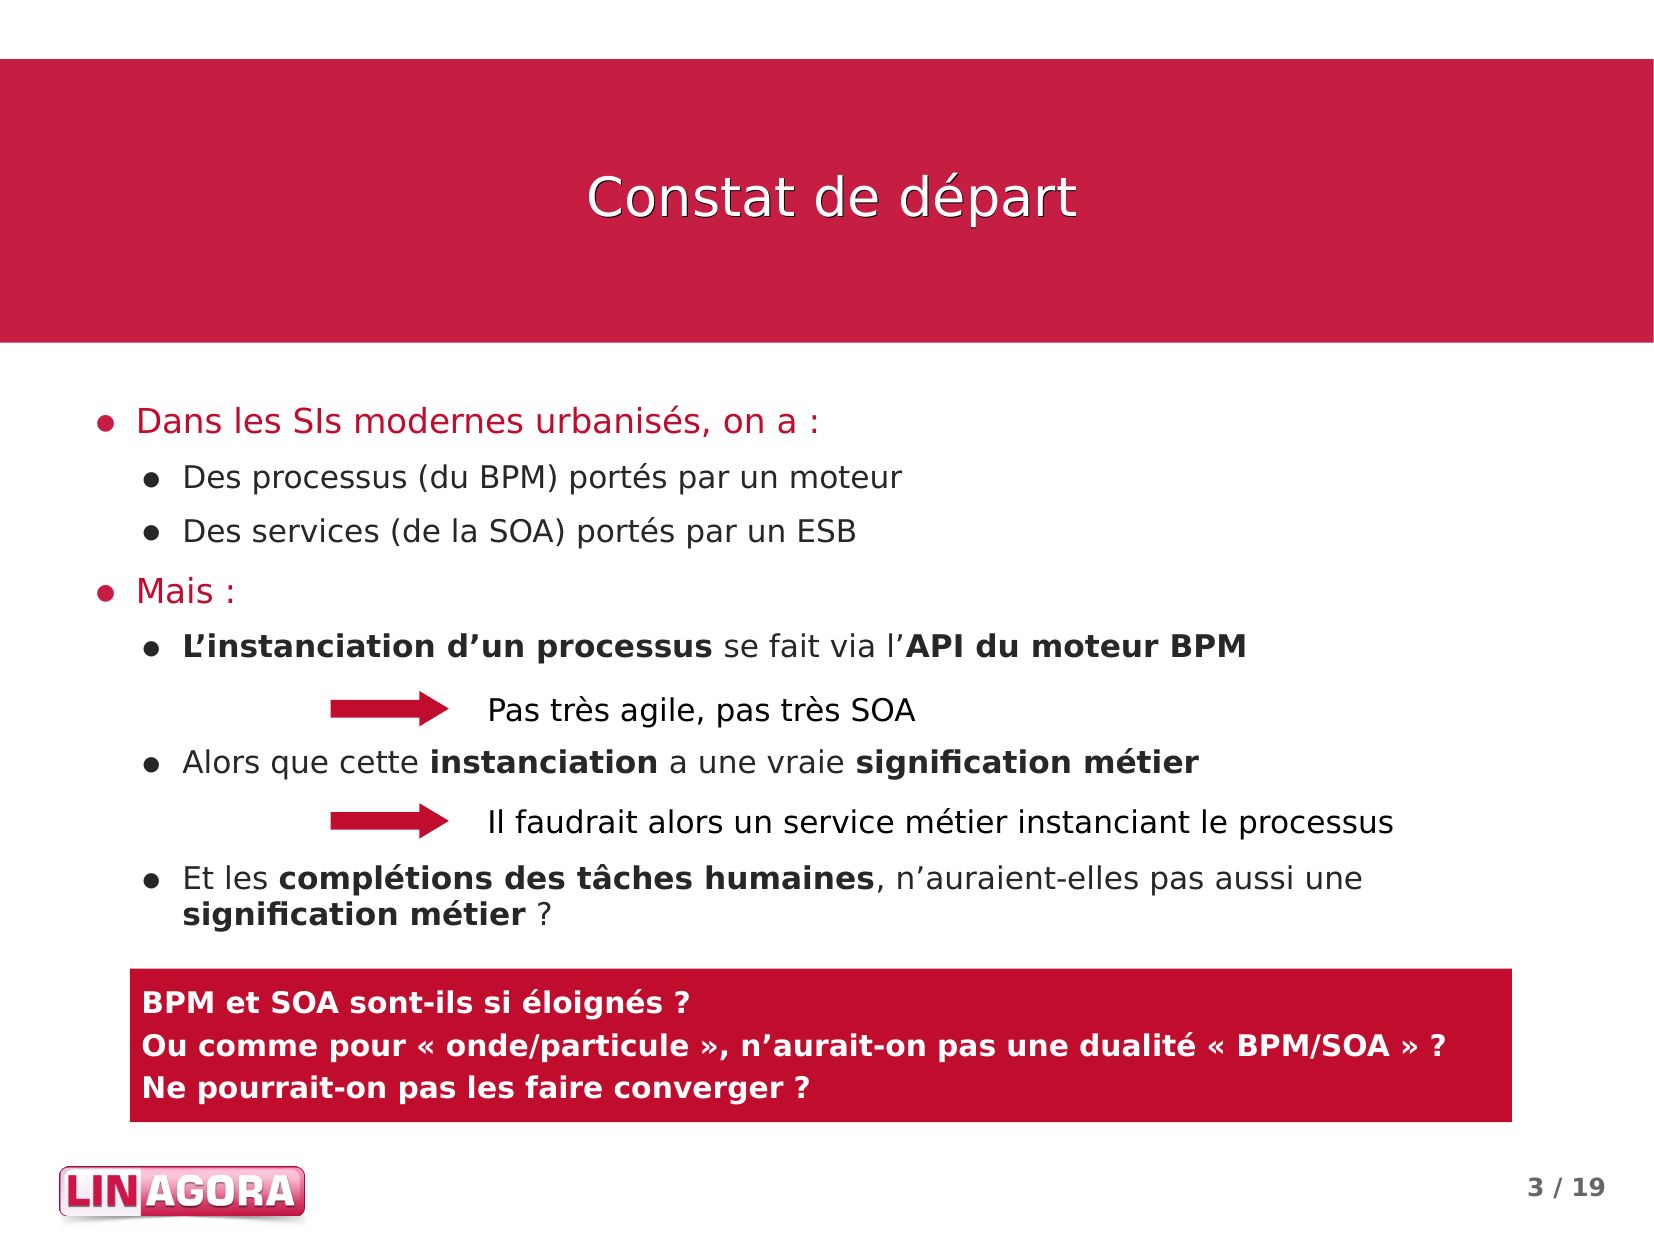

# Constat de départ
Dans les SIs modernes urbanisés, on a :
Des processus (du BPM) portés par un moteur
Des services (de la SOA) portés par un ESB
Mais :
L’instanciation d’un processus se fait via l’API du moteur BPM
Alors que cette instanciation a une vraie signification métier
Et les complétions des tâches humaines, n’auraient-elles pas aussi une signification métier ?
Pas très agile, pas très SOA
Il faudrait alors un service métier instanciant le processus
BPM et SOA sont-ils si éloignés ?
Ou comme pour « onde/particule », n’aurait-on pas une dualité « BPM/SOA » ?
Ne pourrait-on pas les faire converger ?